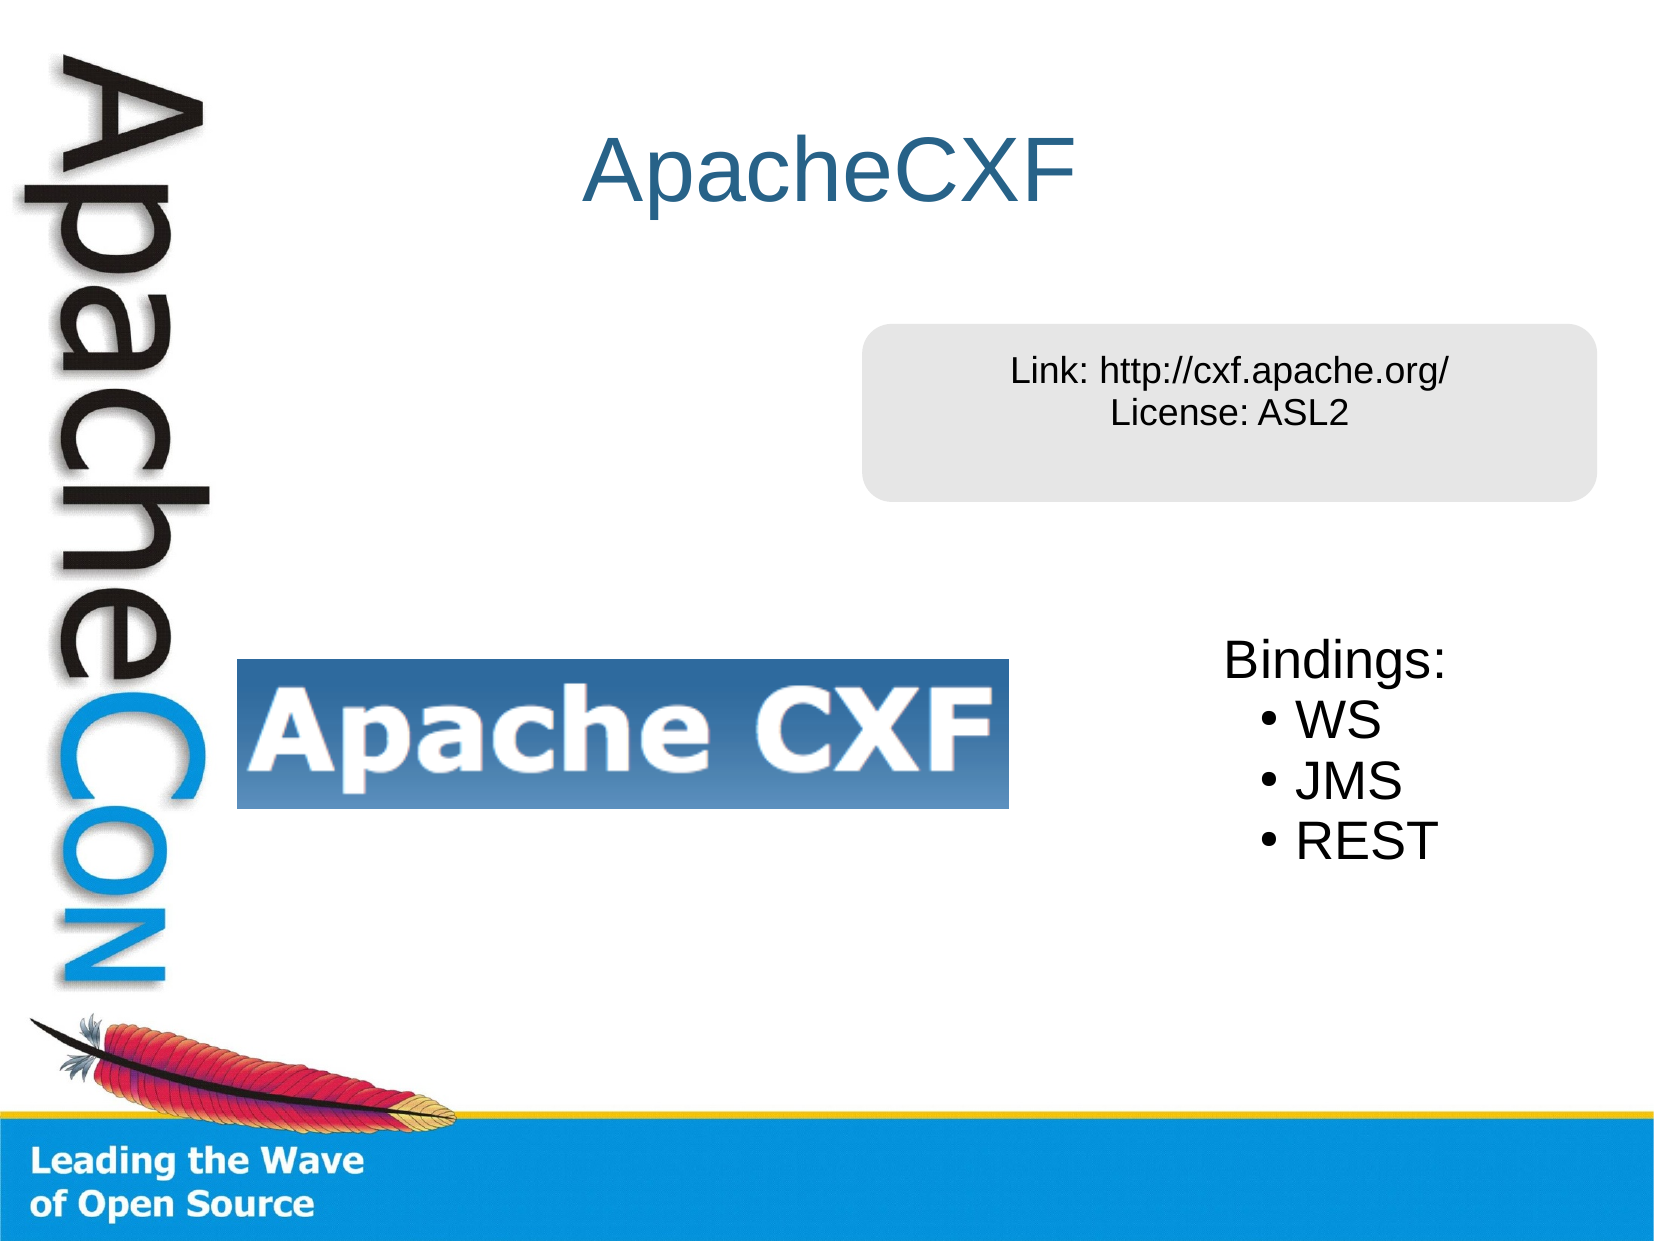

# ApacheCXF
Link: http://cxf.apache.org/
License: ASL2
Bindings:
WS
JMS
REST